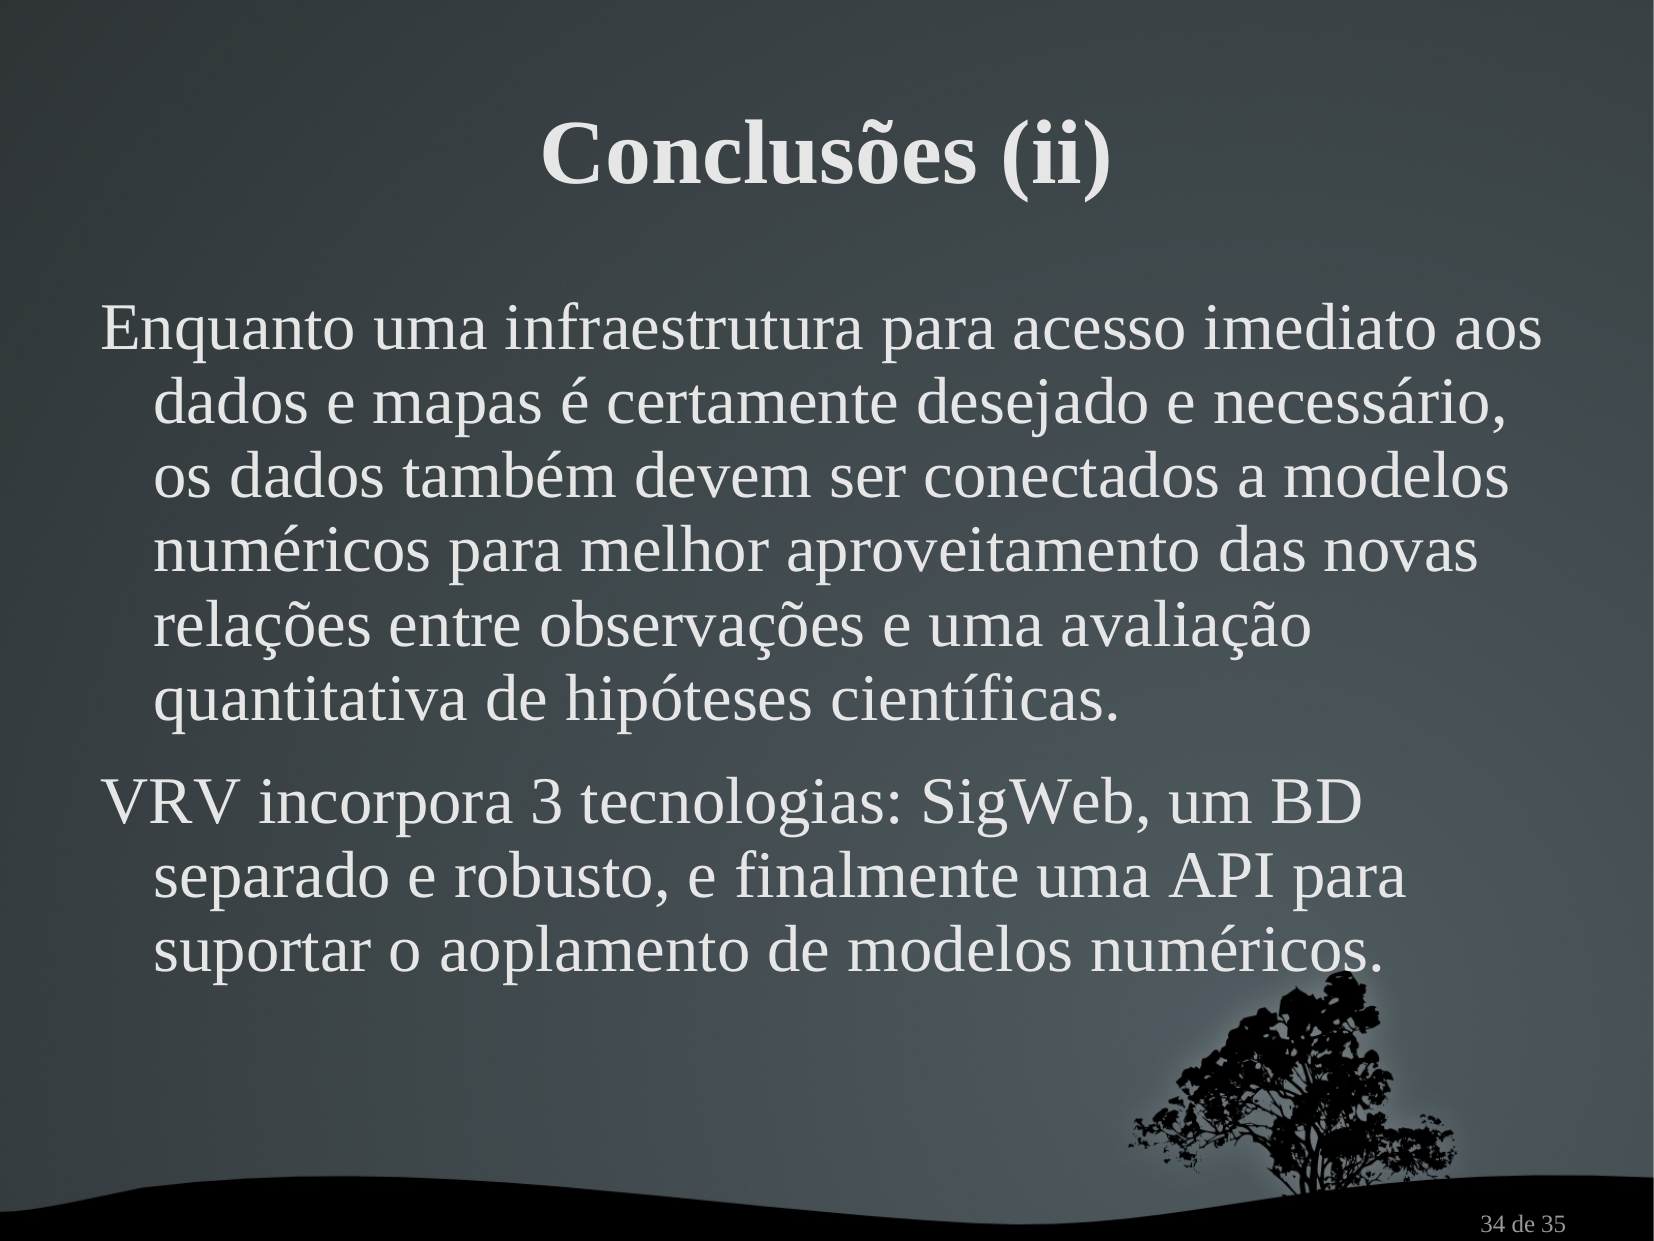

# Conclusões (ii)
Enquanto uma infraestrutura para acesso imediato aos dados e mapas é certamente desejado e necessário, os dados também devem ser conectados a modelos numéricos para melhor aproveitamento das novas relações entre observações e uma avaliação quantitativa de hipóteses científicas.
VRV incorpora 3 tecnologias: SigWeb, um BD separado e robusto, e finalmente uma API para suportar o aoplamento de modelos numéricos.
34